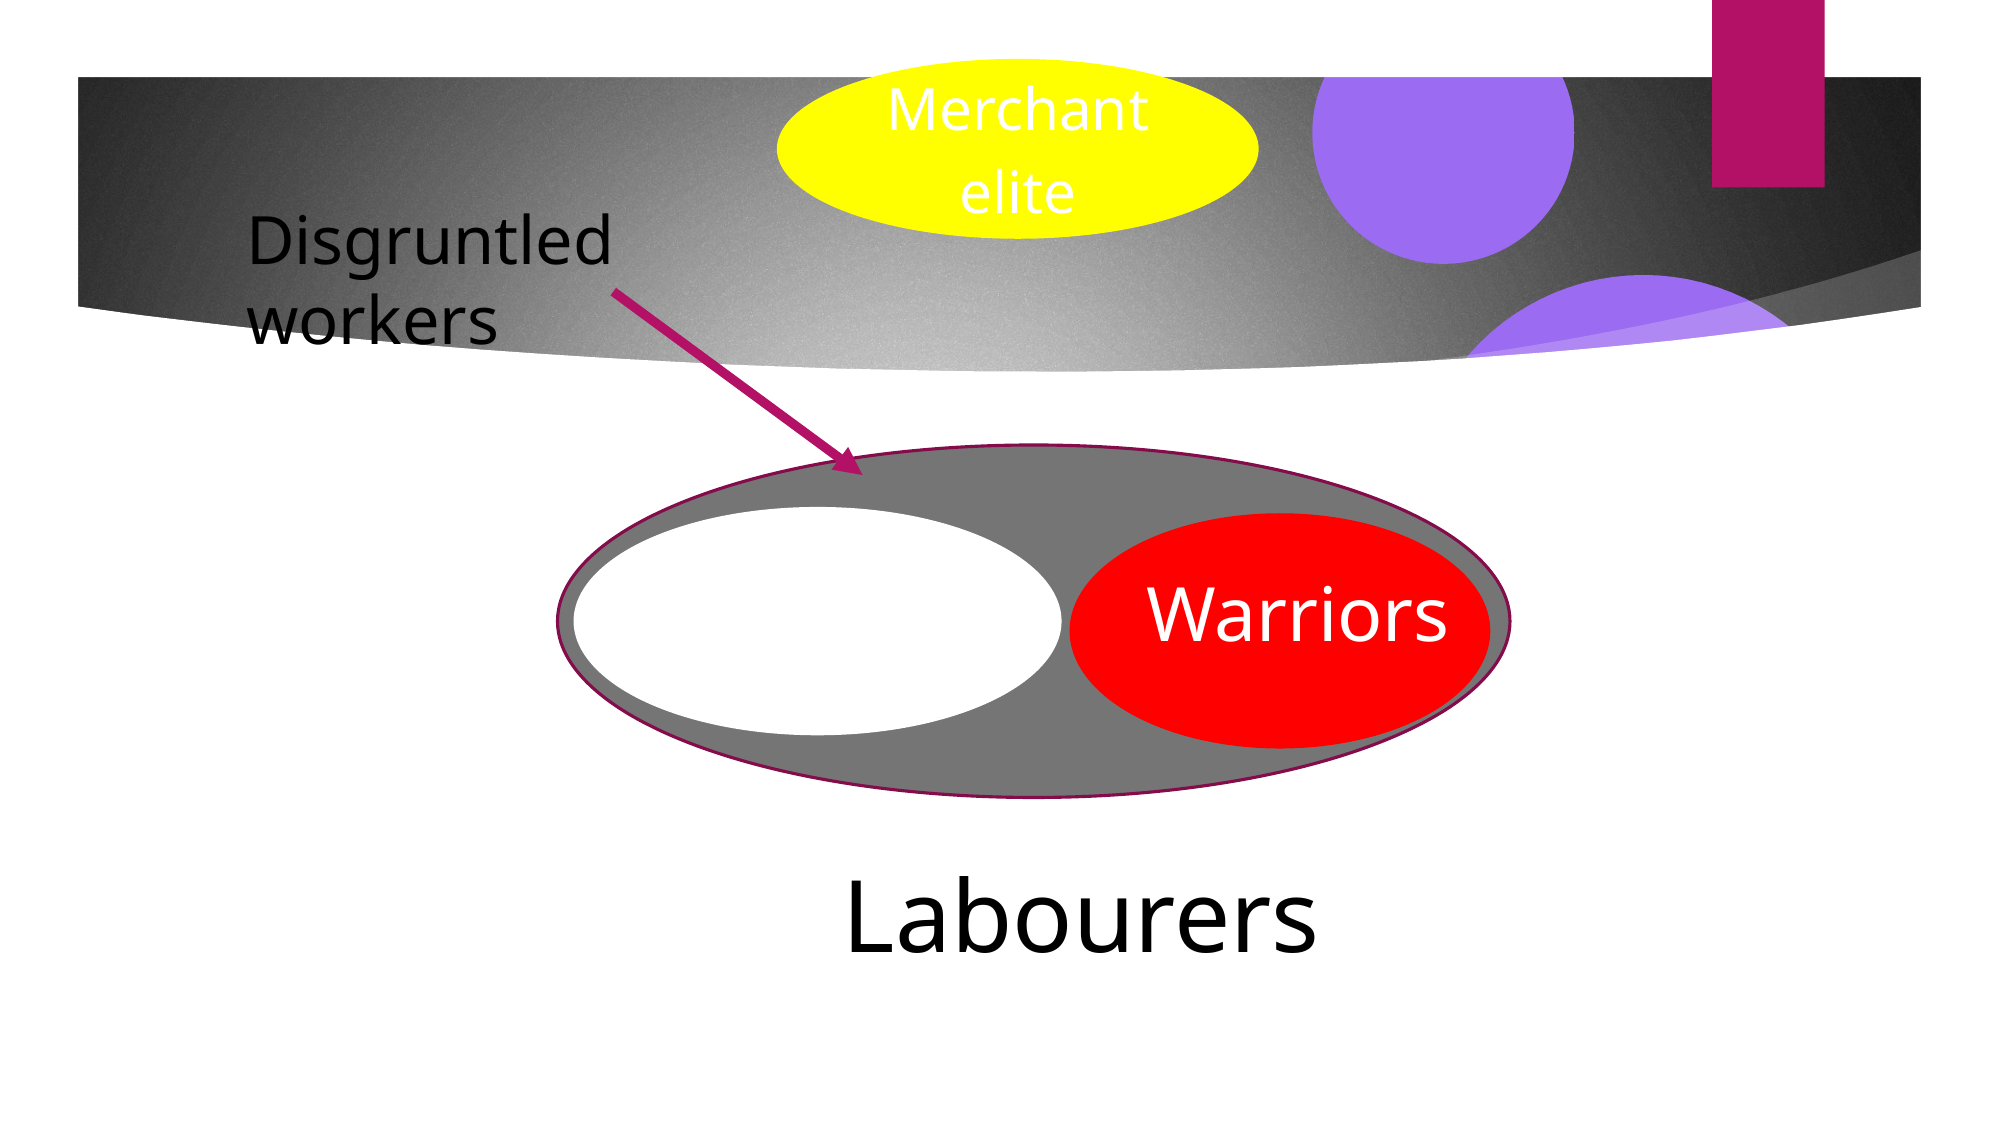

Merchant
elite
Disgruntled
workers
Intellectuals
Warriors
Labourers